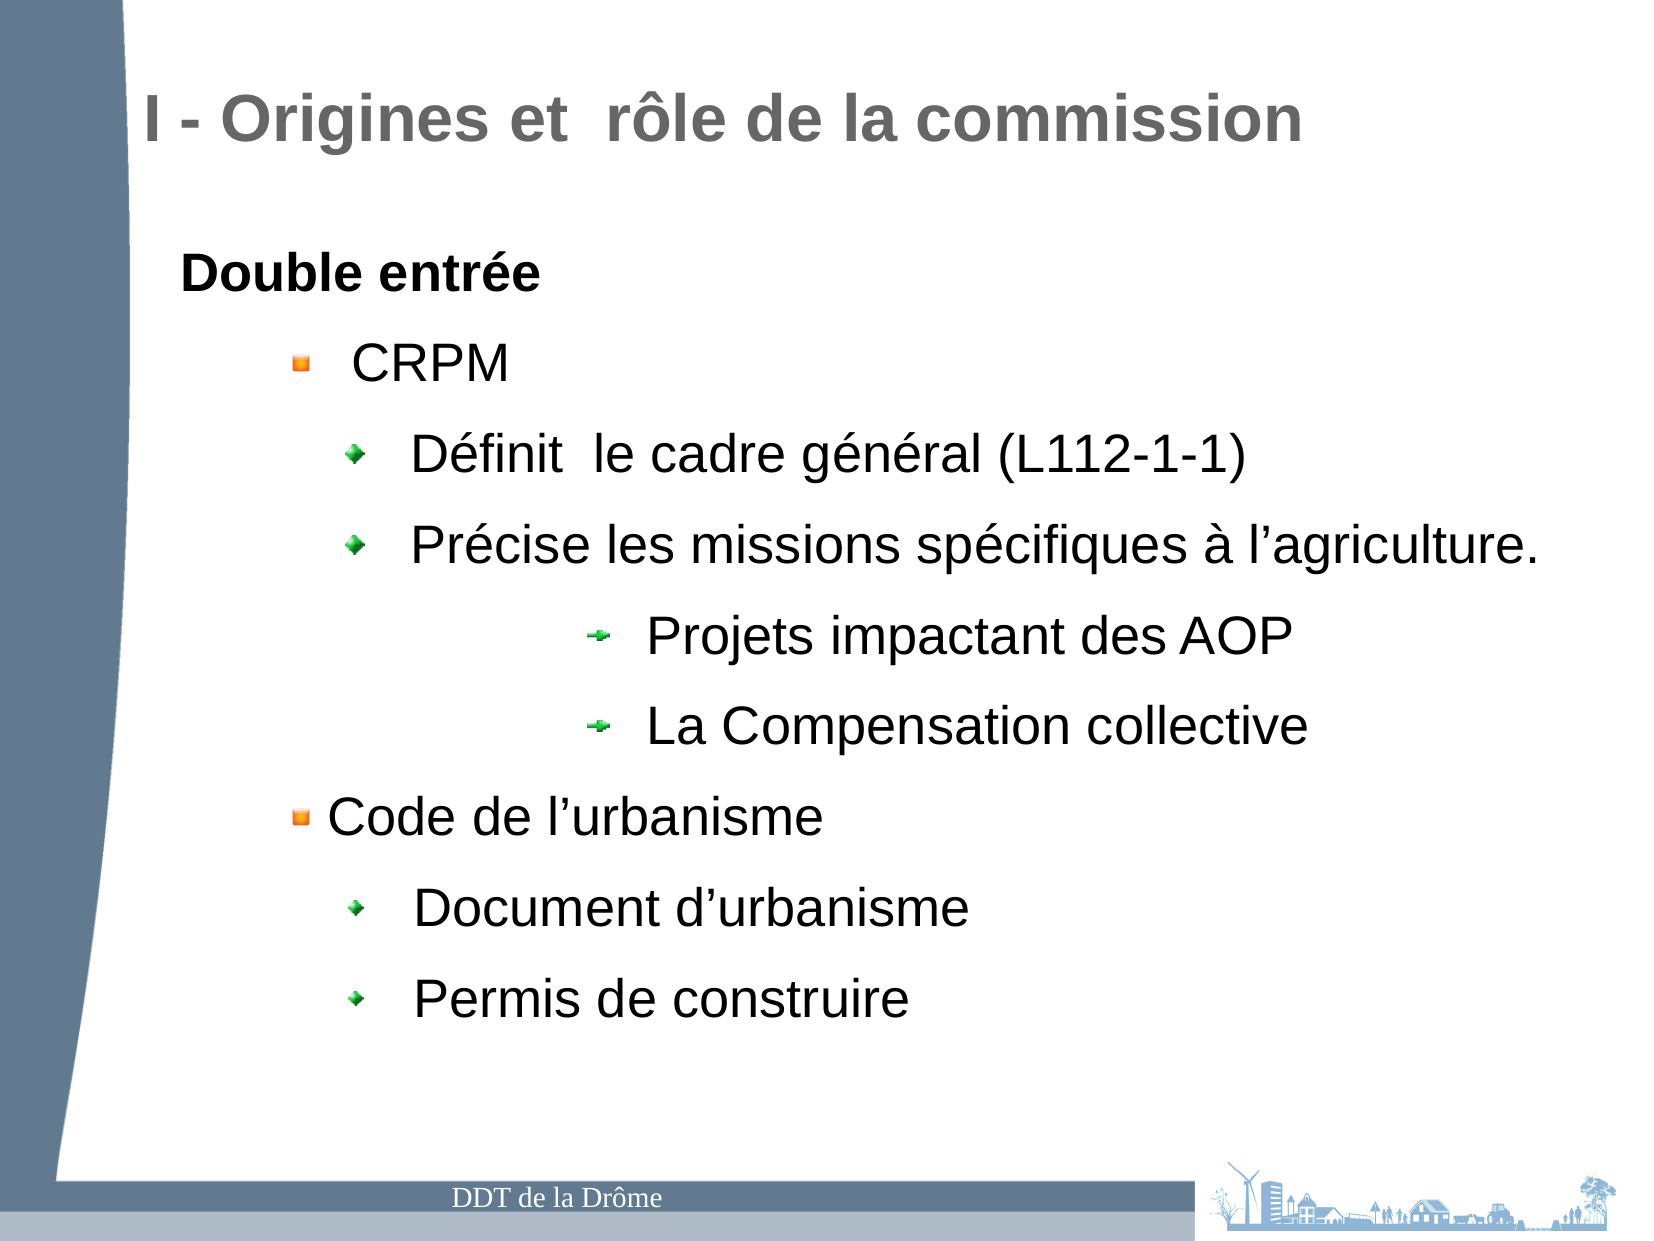

# I - Origines et rôle de la commission
Double entrée
CRPM
Définit le cadre général (L112-1-1)
Précise les missions spécifiques à l’agriculture.
Projets impactant des AOP
La Compensation collective
Code de l’urbanisme
Document d’urbanisme
Permis de construire
 DDT de la Drôme